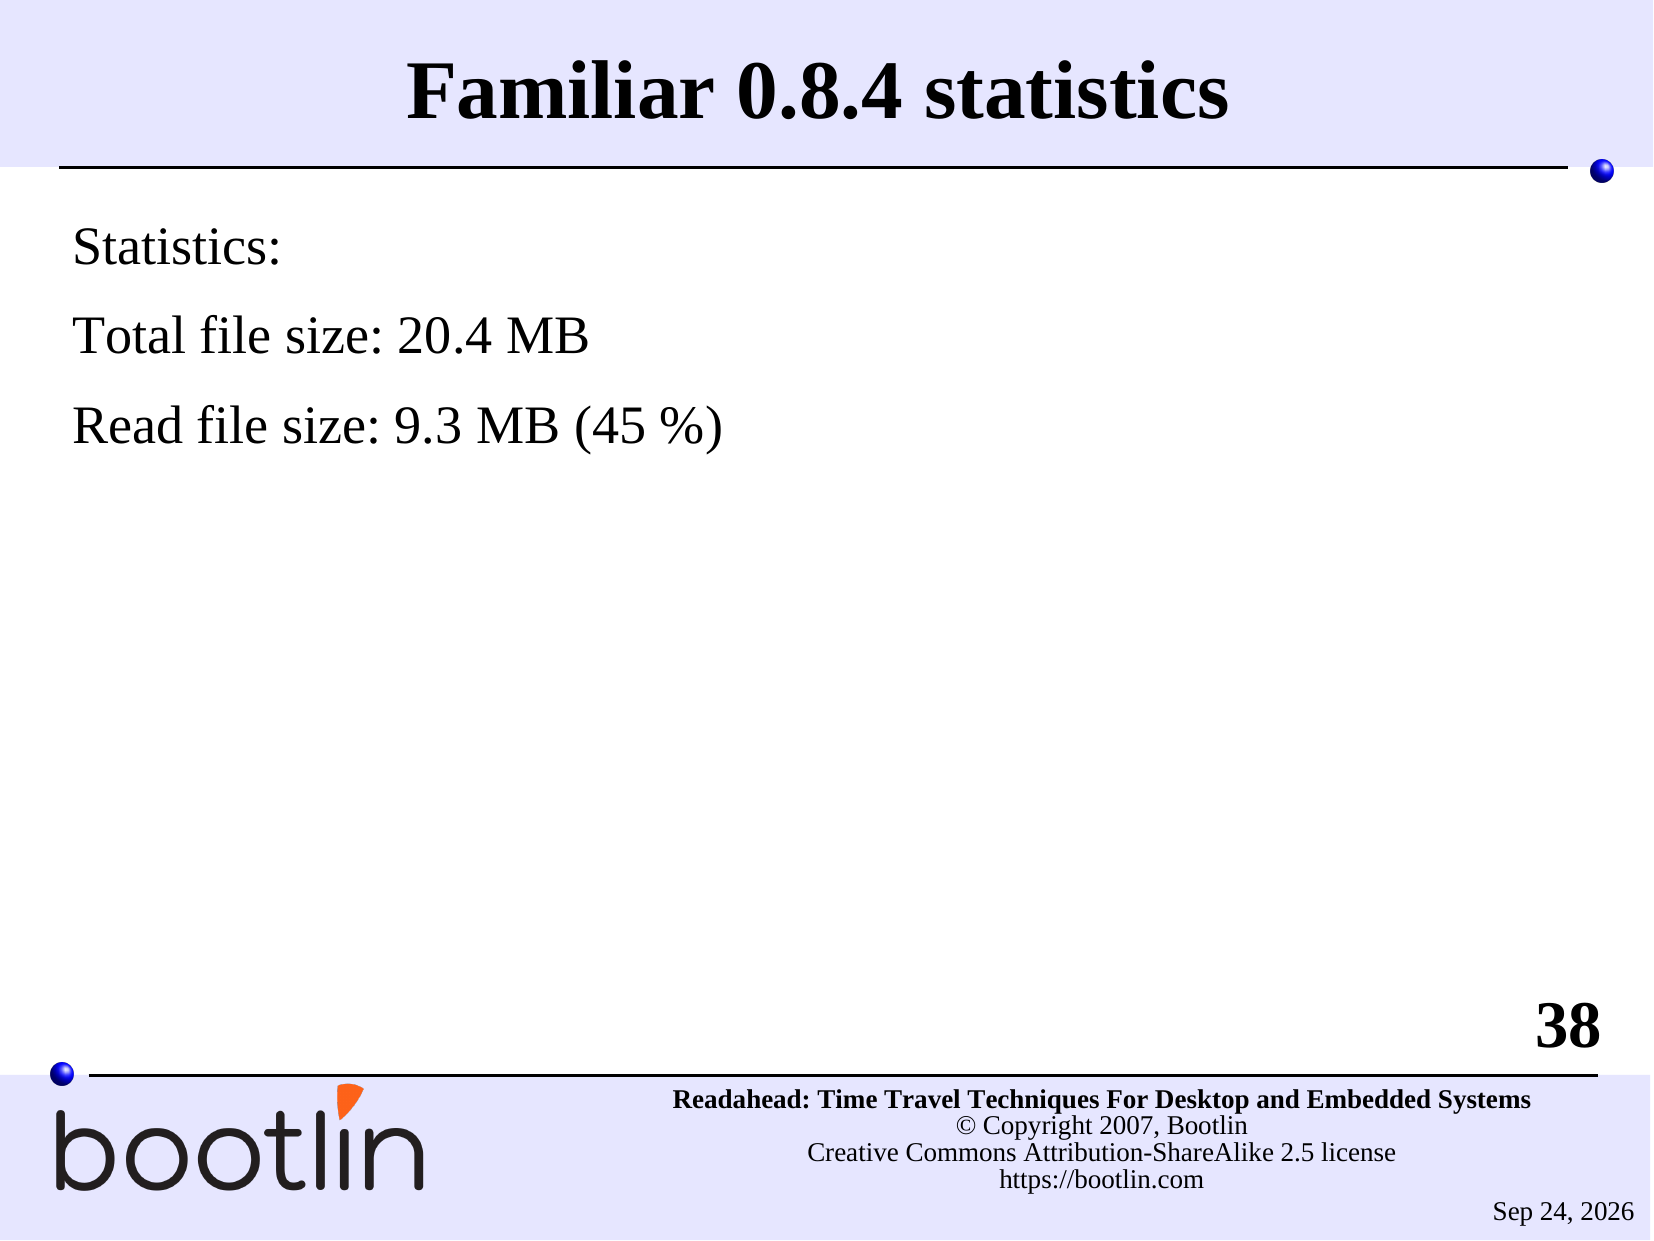

# Familiar 0.8.4 statistics
Statistics:
Total file size: 20.4 MB
Read file size: 9.3 MB (45 %)